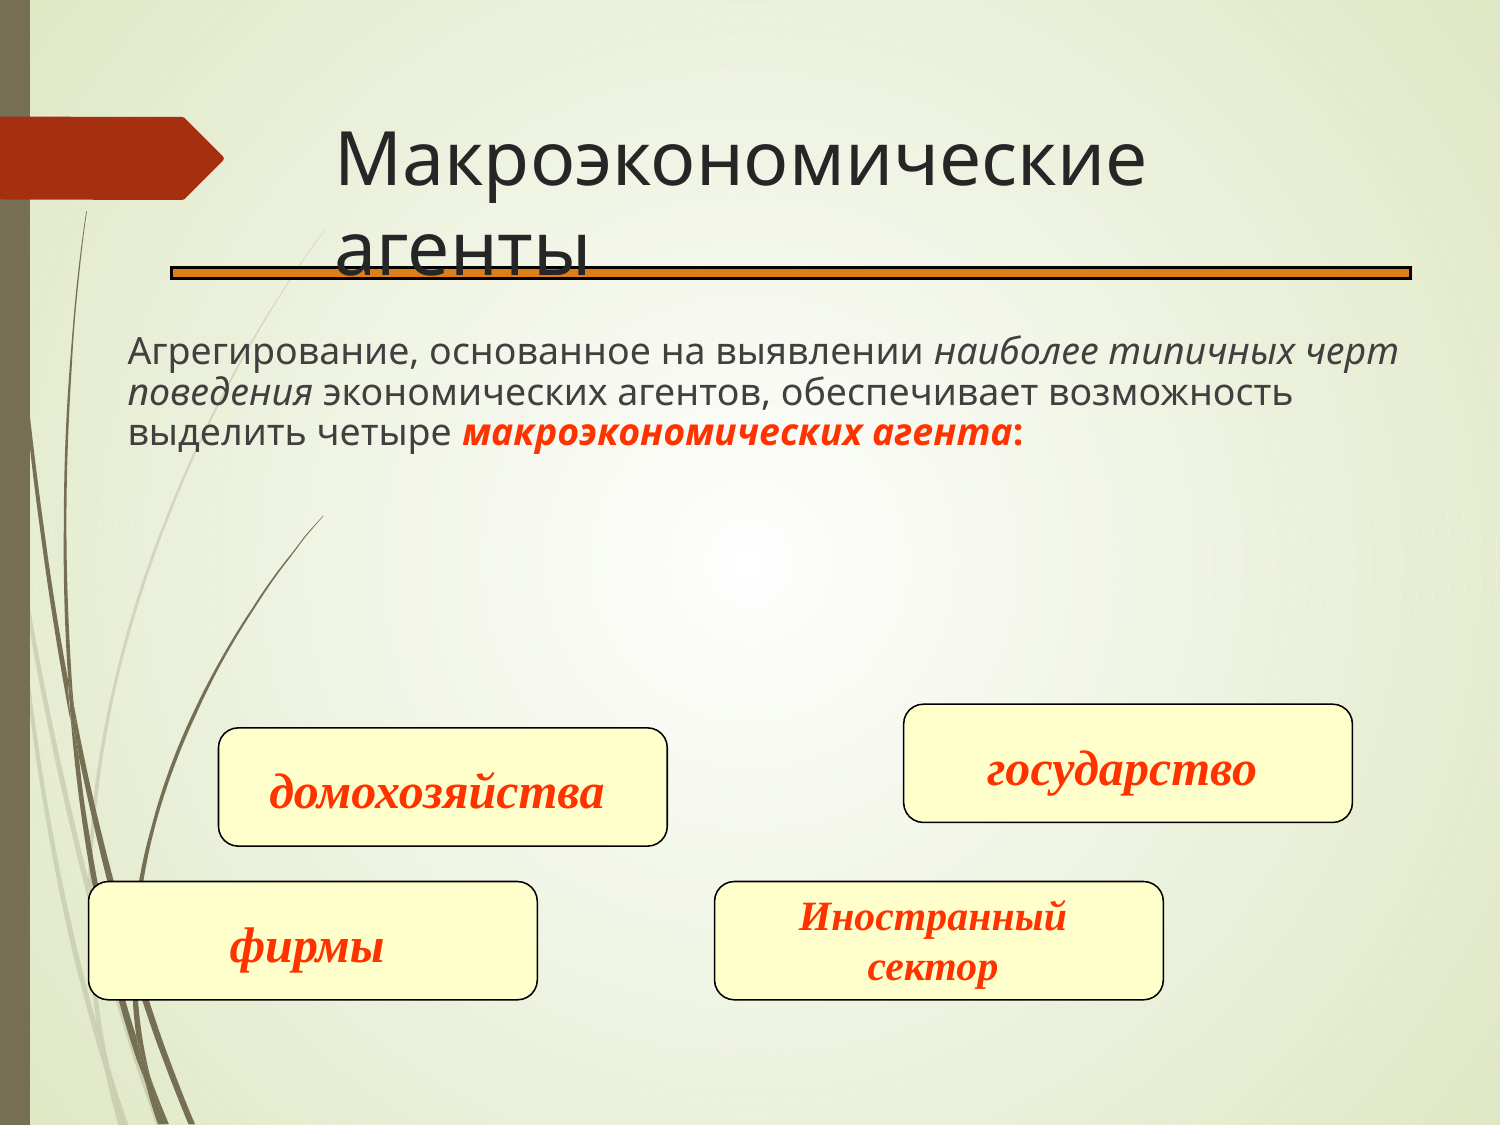

# Макроэкономические агенты
Агрегирование, основанное на выявлении наиболее типичных черт поведения экономических агентов, обеспечивает возможность выделить четыре макроэкономических агента:
государство
домохозяйства
фирмы
Иностранный сектор